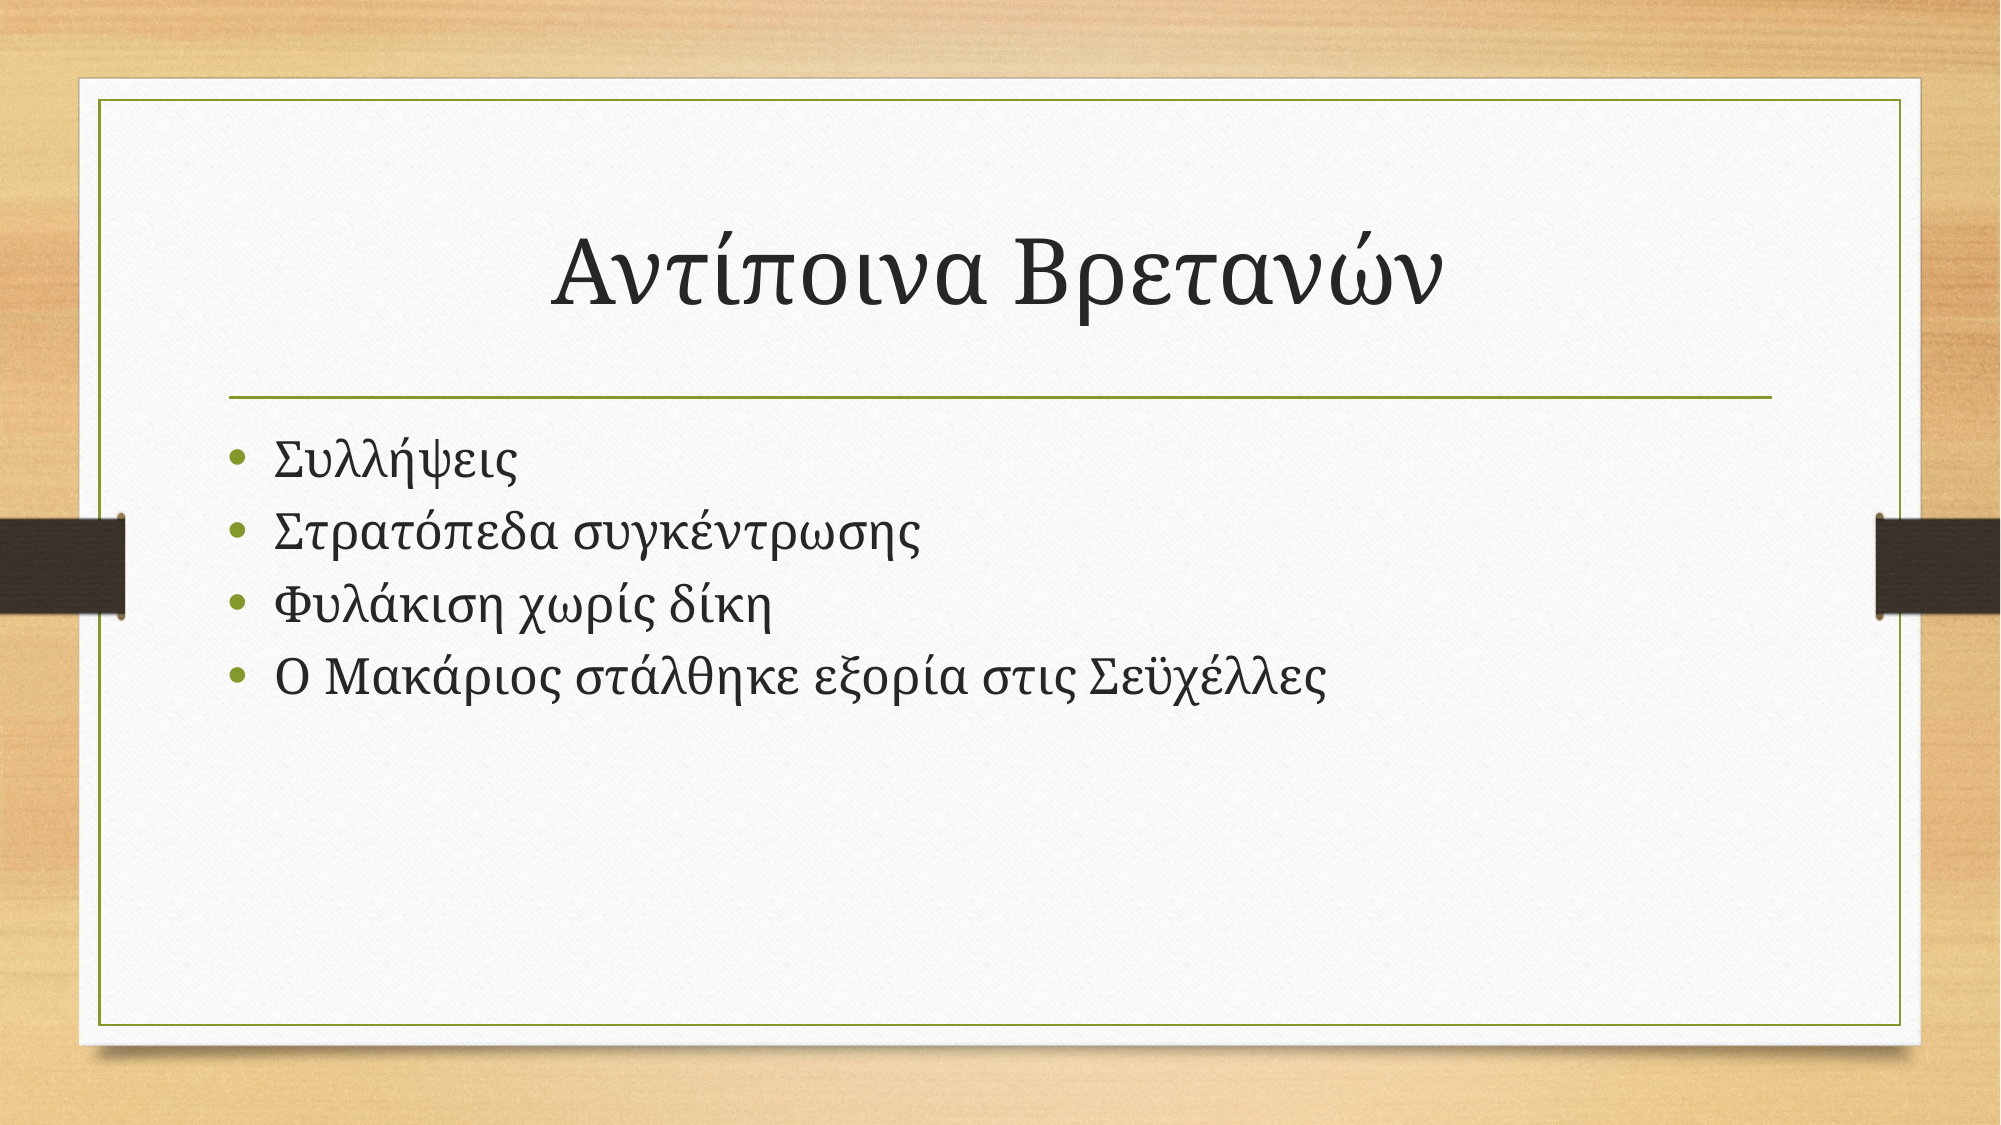

# Αντίποινα Βρετανών
Συλλήψεις
Στρατόπεδα συγκέντρωσης
Φυλάκιση χωρίς δίκη
Ο Μακάριος στάλθηκε εξορία στις Σεϋχέλλες